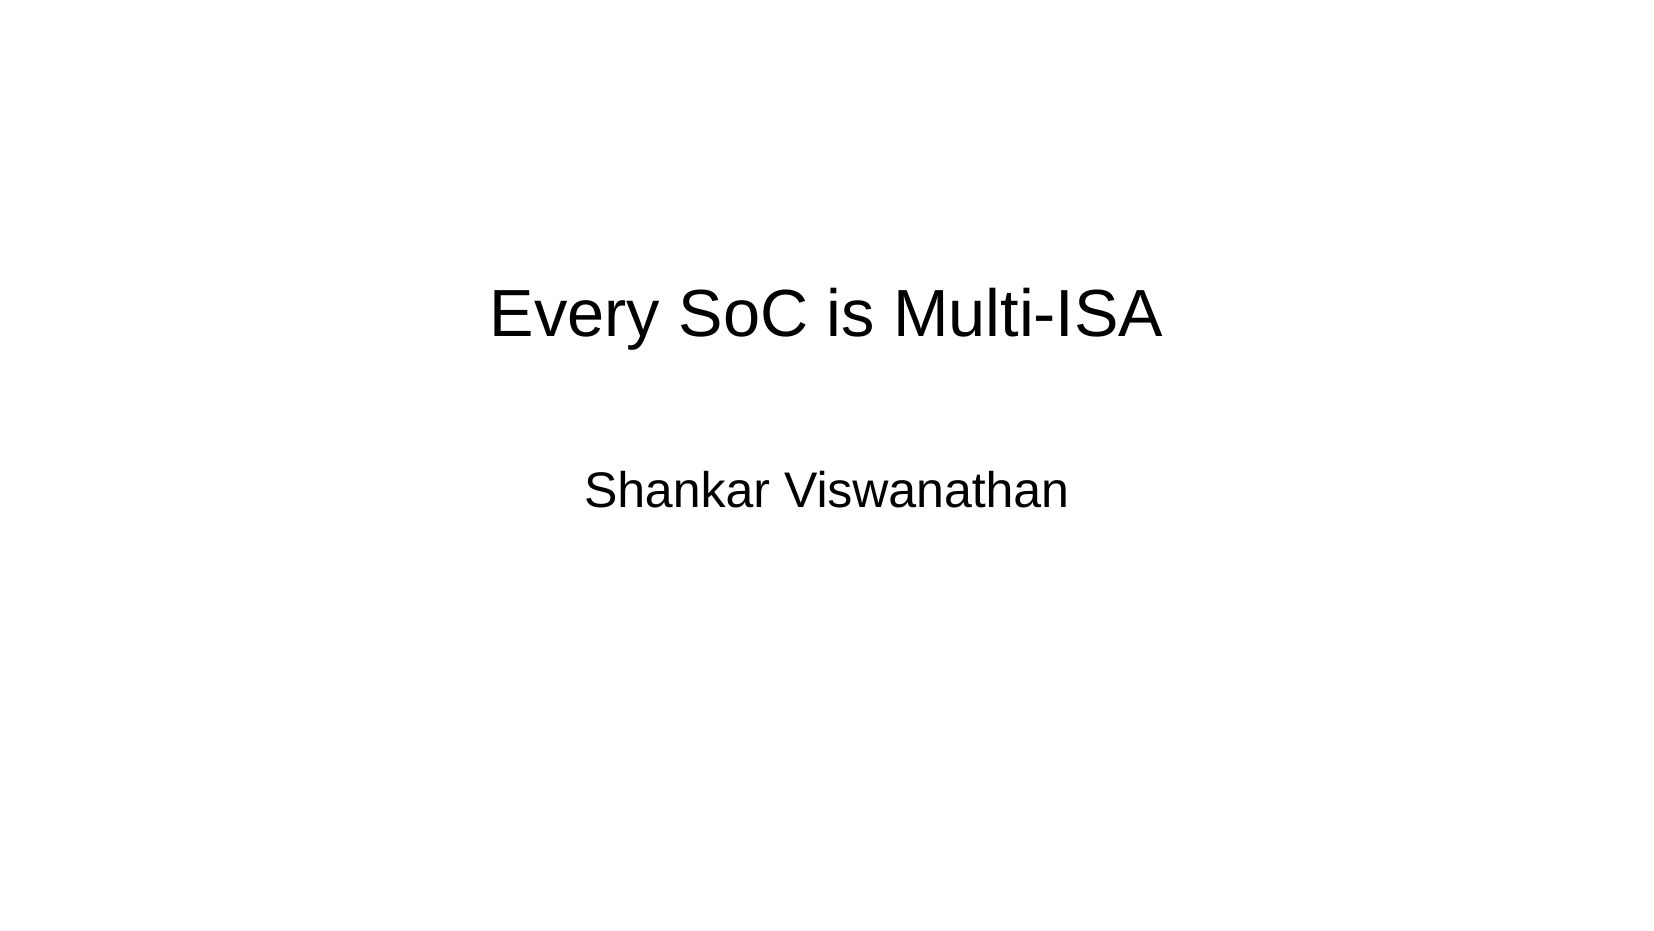

# Every SoC is Multi-ISA
Shankar Viswanathan